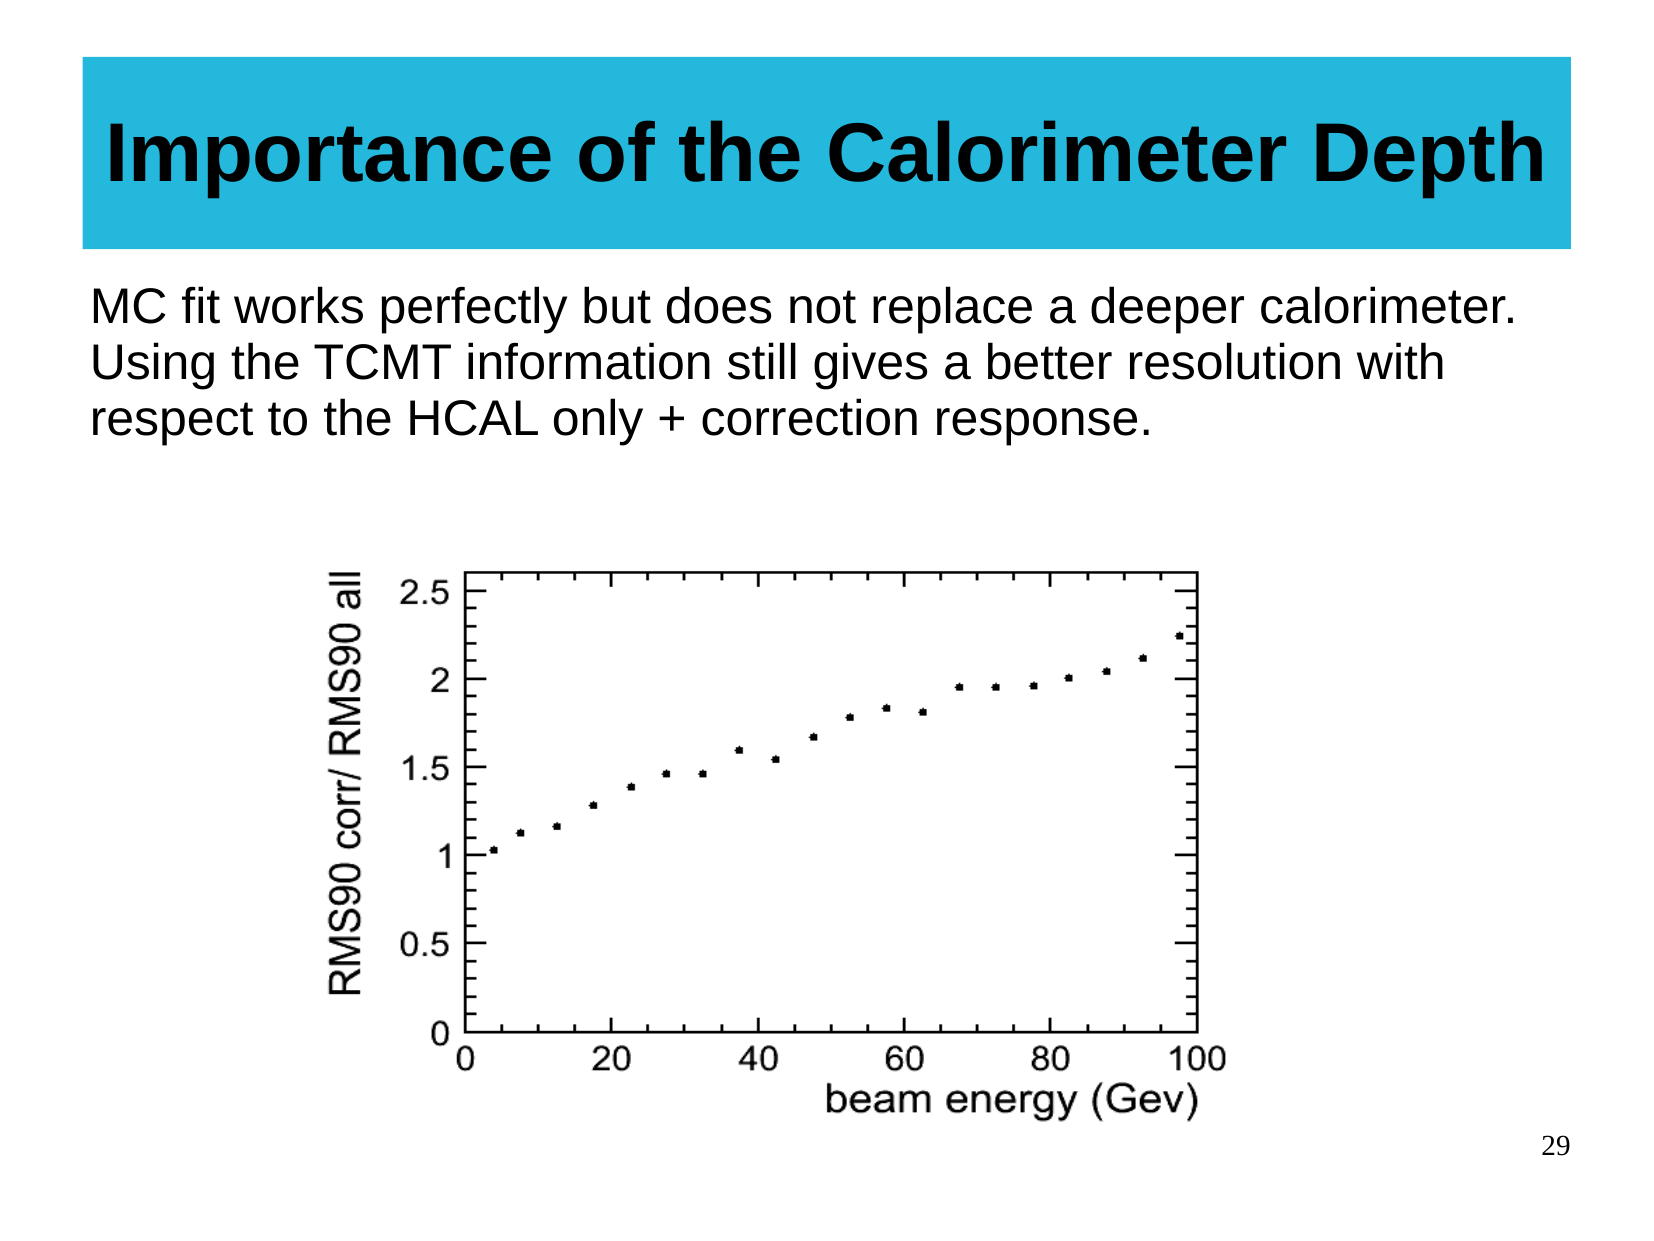

# Importance of the Calorimeter Depth
MC fit works perfectly but does not replace a deeper calorimeter.
Using the TCMT information still gives a better resolution with respect to the HCAL only + correction response.
29